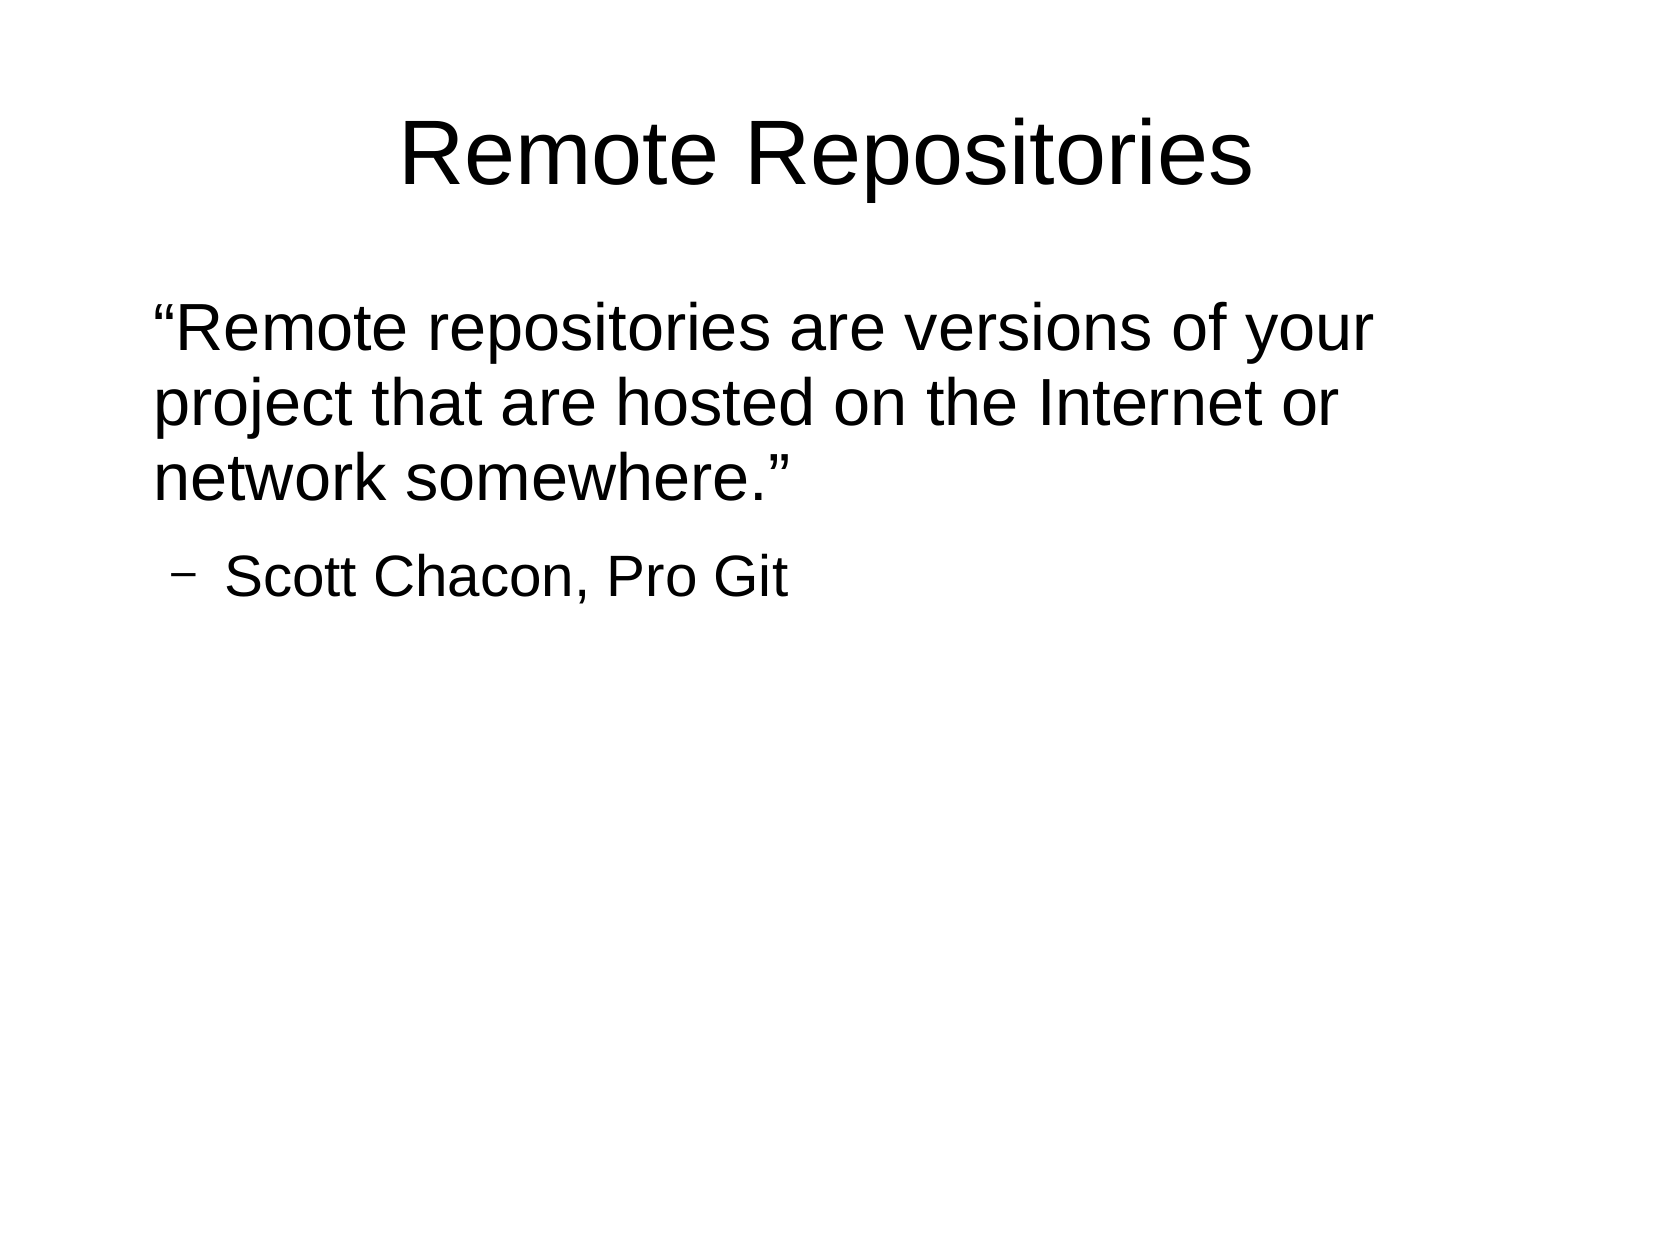

# Remote Repositories
“Remote repositories are versions of your project that are hosted on the Internet or network somewhere.”
Scott Chacon, Pro Git